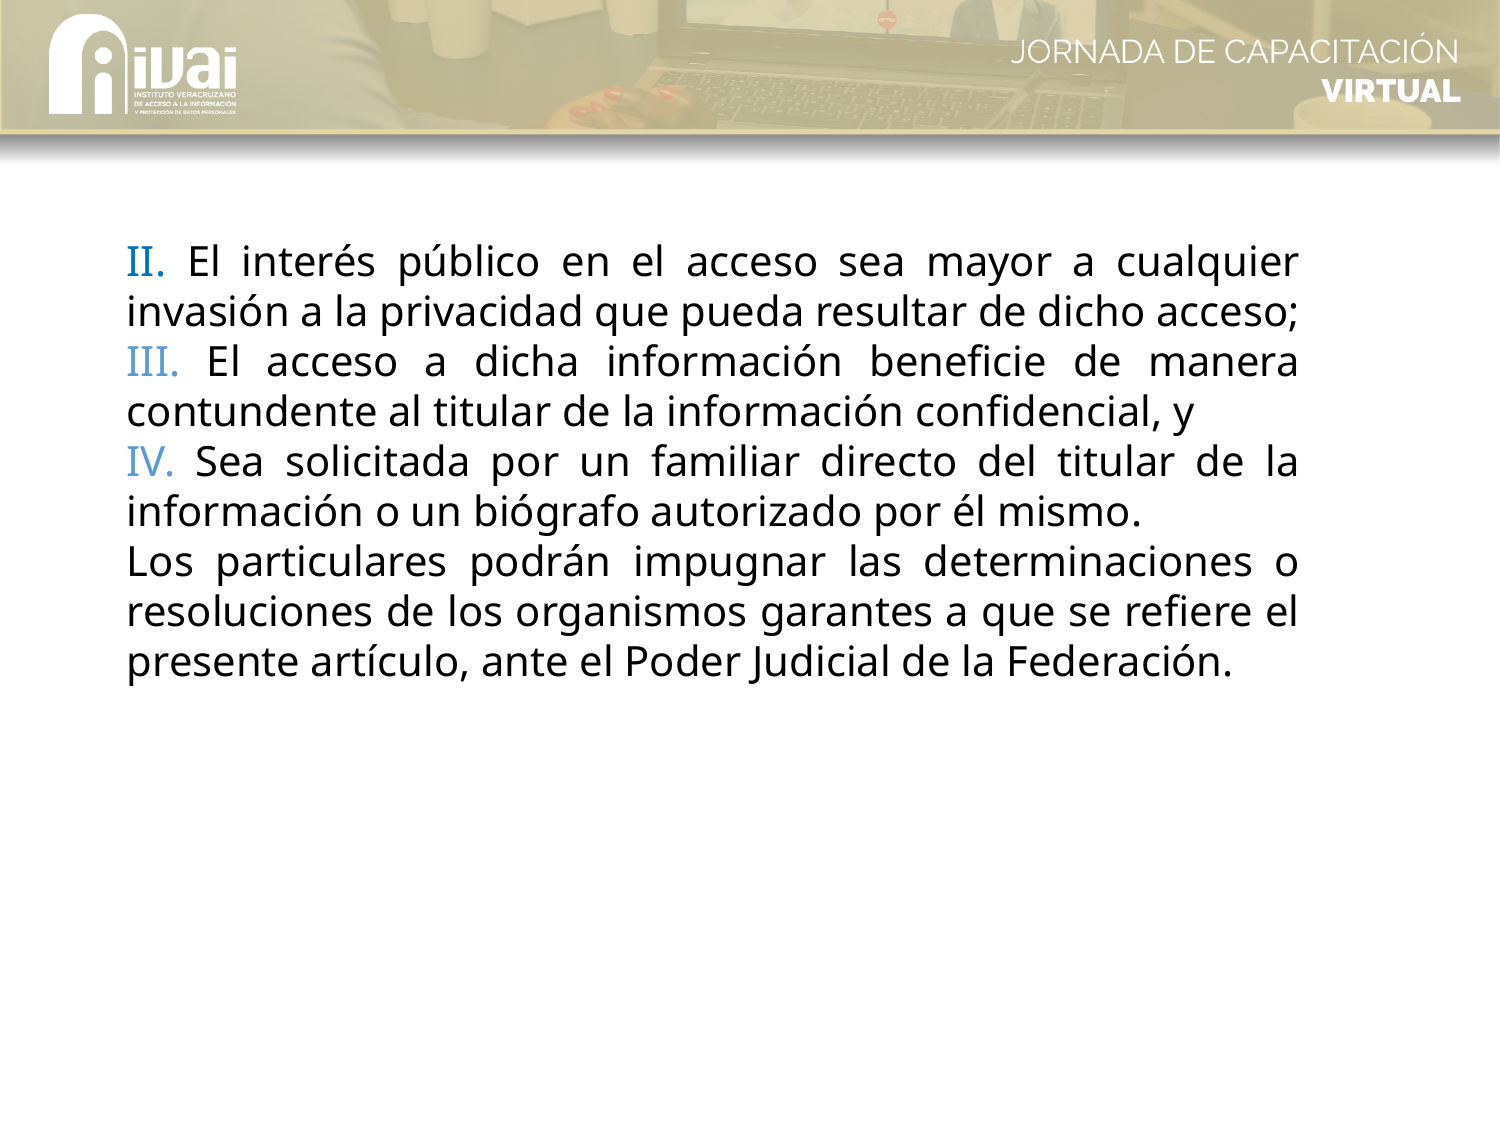

II. El interés público en el acceso sea mayor a cualquier invasión a la privacidad que pueda resultar de dicho acceso;
III. El acceso a dicha información beneficie de manera contundente al titular de la información confidencial, y
IV. Sea solicitada por un familiar directo del titular de la información o un biógrafo autorizado por él mismo.
Los particulares podrán impugnar las determinaciones o resoluciones de los organismos garantes a que se refiere el presente artículo, ante el Poder Judicial de la Federación.